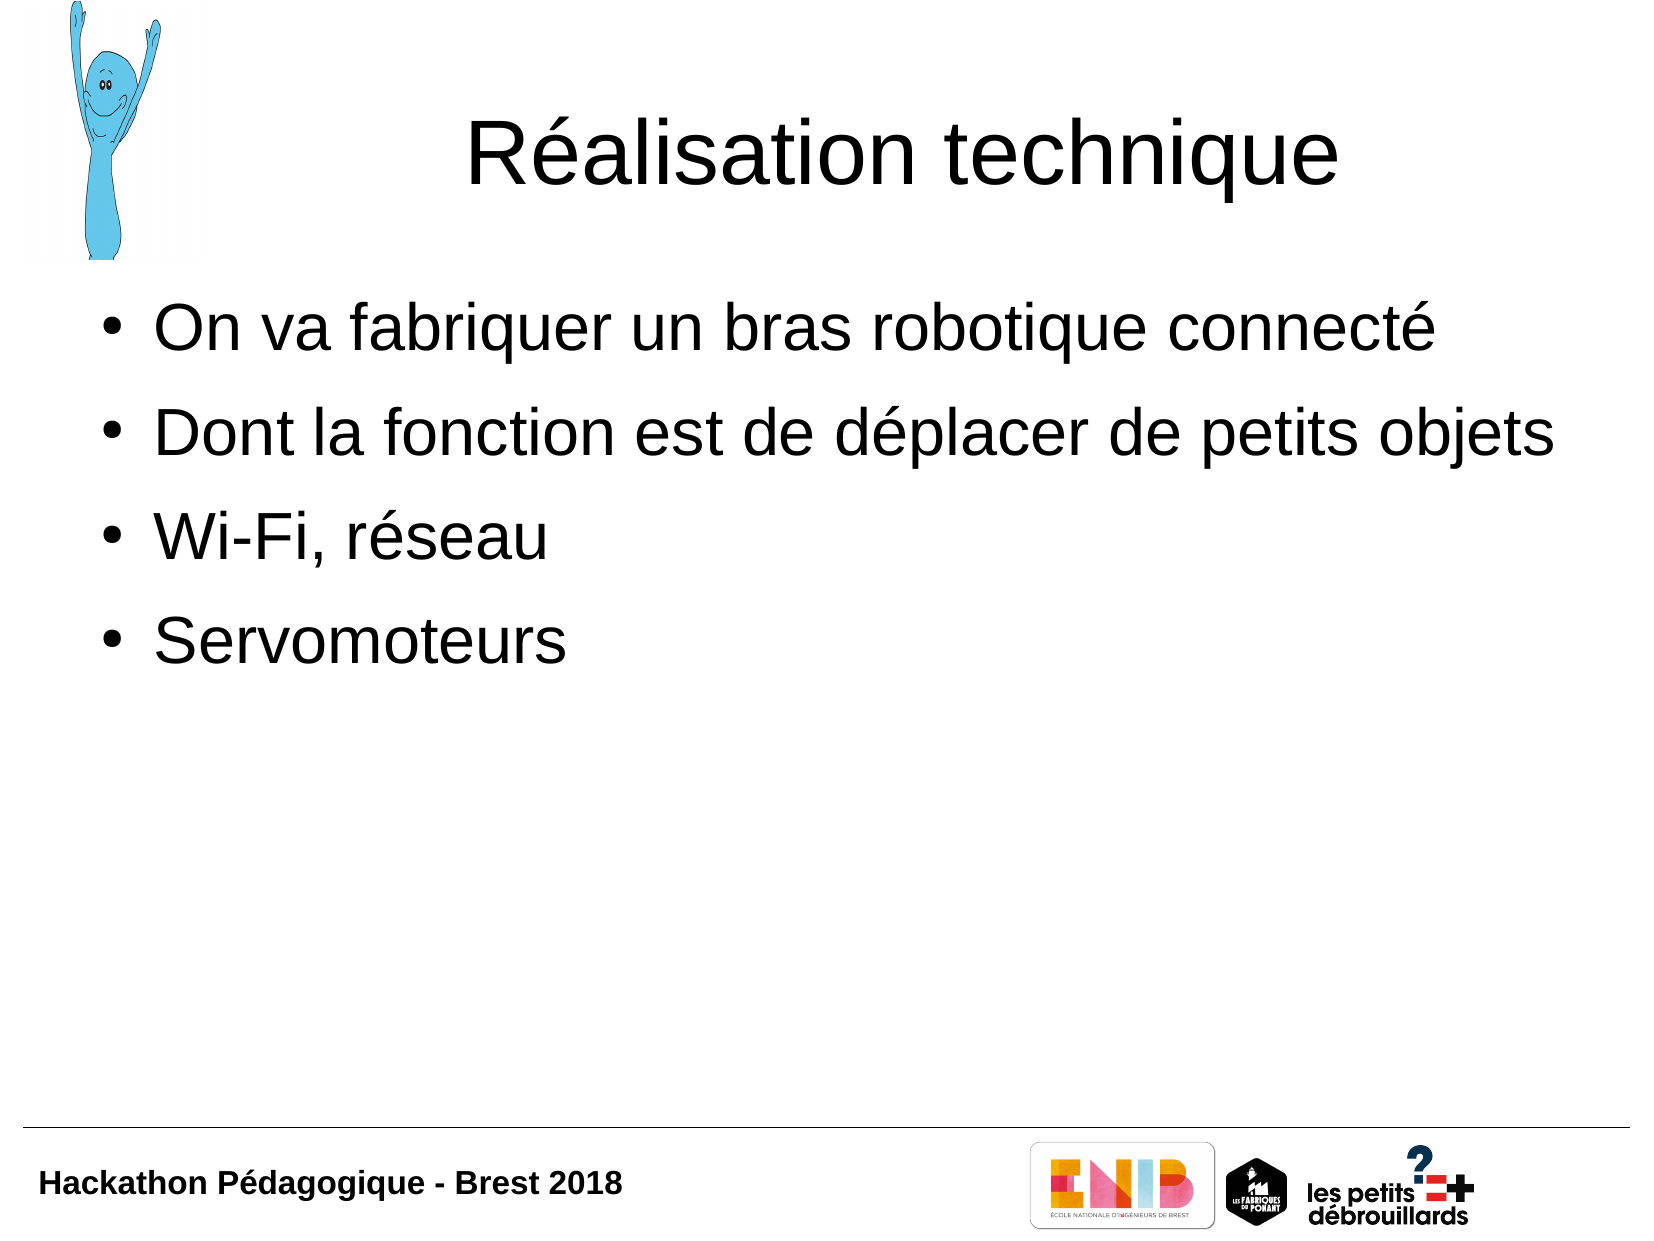

# Réalisation technique
On va fabriquer un bras robotique connecté
Dont la fonction est de déplacer de petits objets
Wi-Fi, réseau
Servomoteurs
Hackathon Pédagogique - Brest 2018